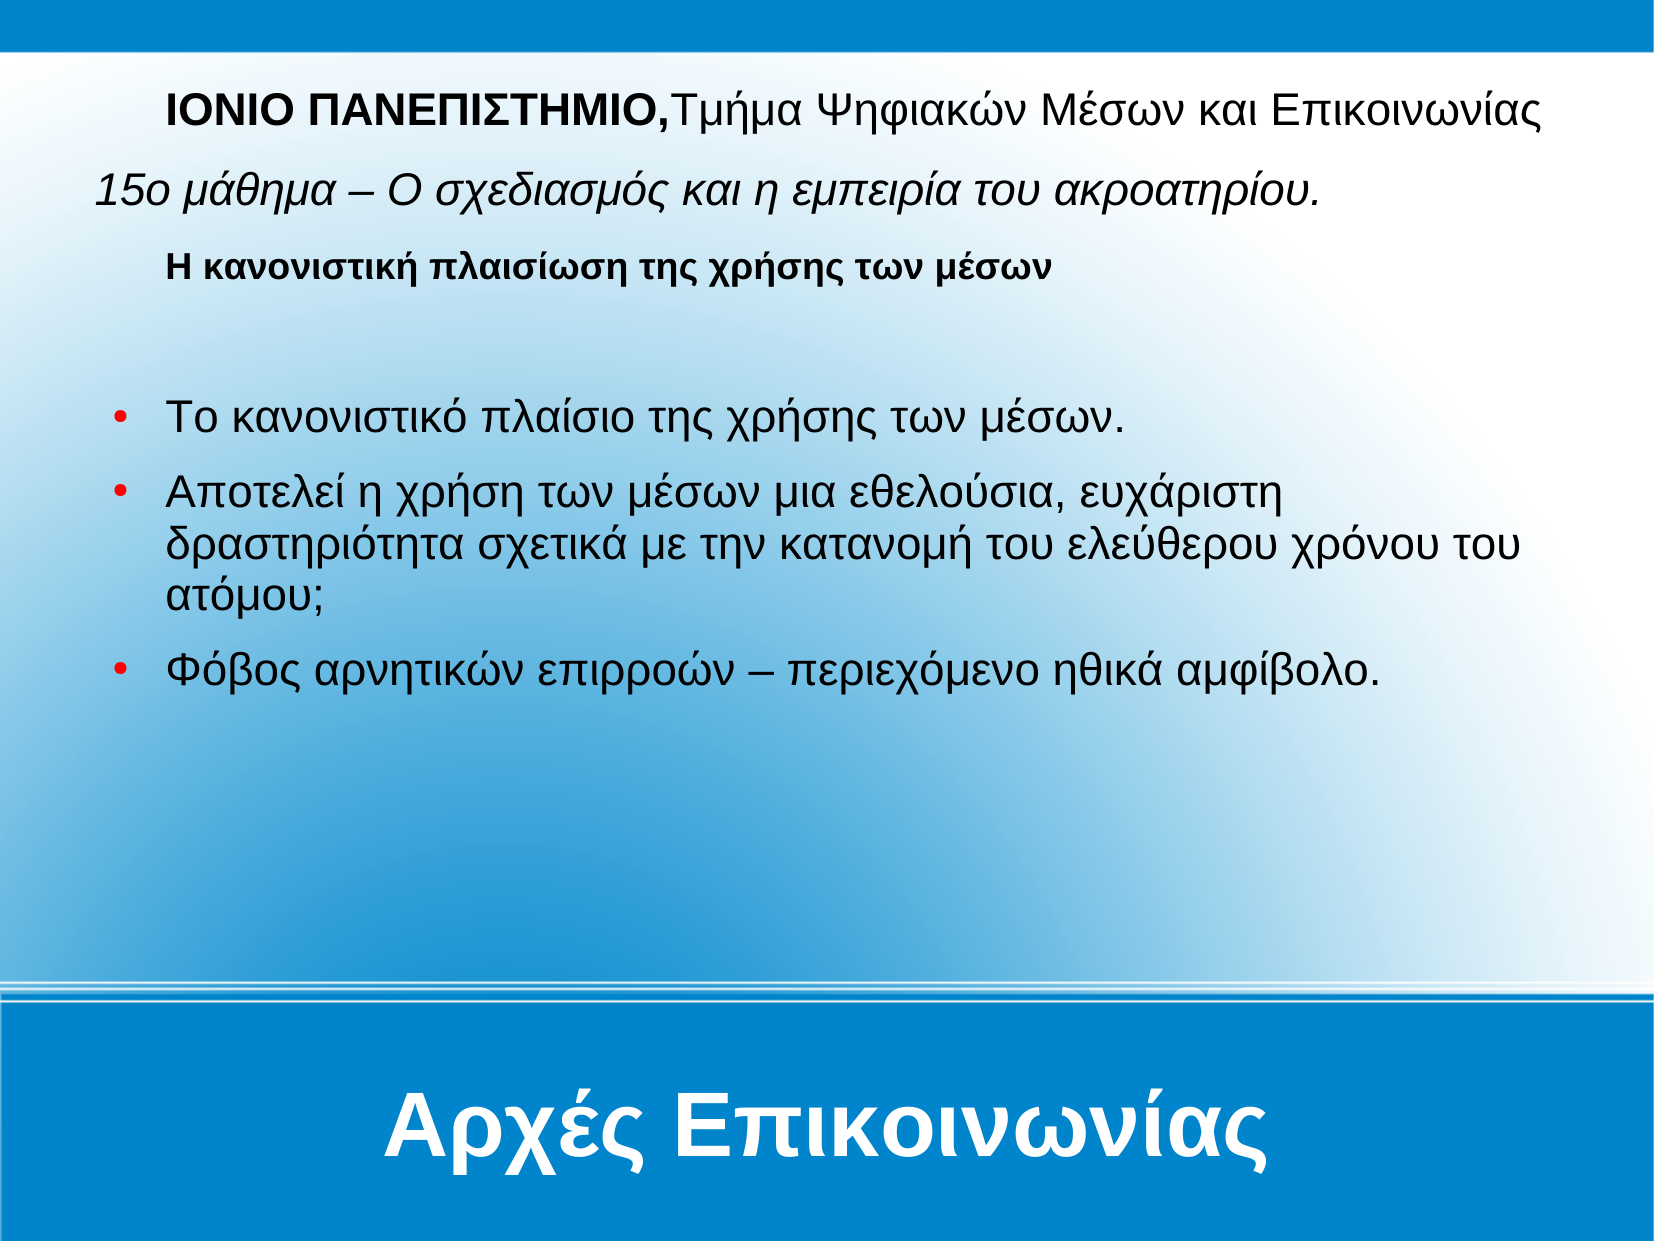

ΙΟΝΙΟ ΠΑΝΕΠΙΣΤΗΜΙΟ,Τμήμα Ψηφιακών Μέσων και Επικοινωνίας
15ο μάθημα – Ο σχεδιασμός και η εμπειρία του ακροατηρίου.
Η κανονιστική πλαισίωση της χρήσης των μέσων
Το κανονιστικό πλαίσιο της χρήσης των μέσων.
Αποτελεί η χρήση των μέσων μια εθελούσια, ευχάριστη δραστηριότητα σχετικά με την κατανομή του ελεύθερου χρόνου του ατόμου;
Φόβος αρνητικών επιρροών – περιεχόμενο ηθικά αμφίβολο.
# Αρχές Επικοινωνίας